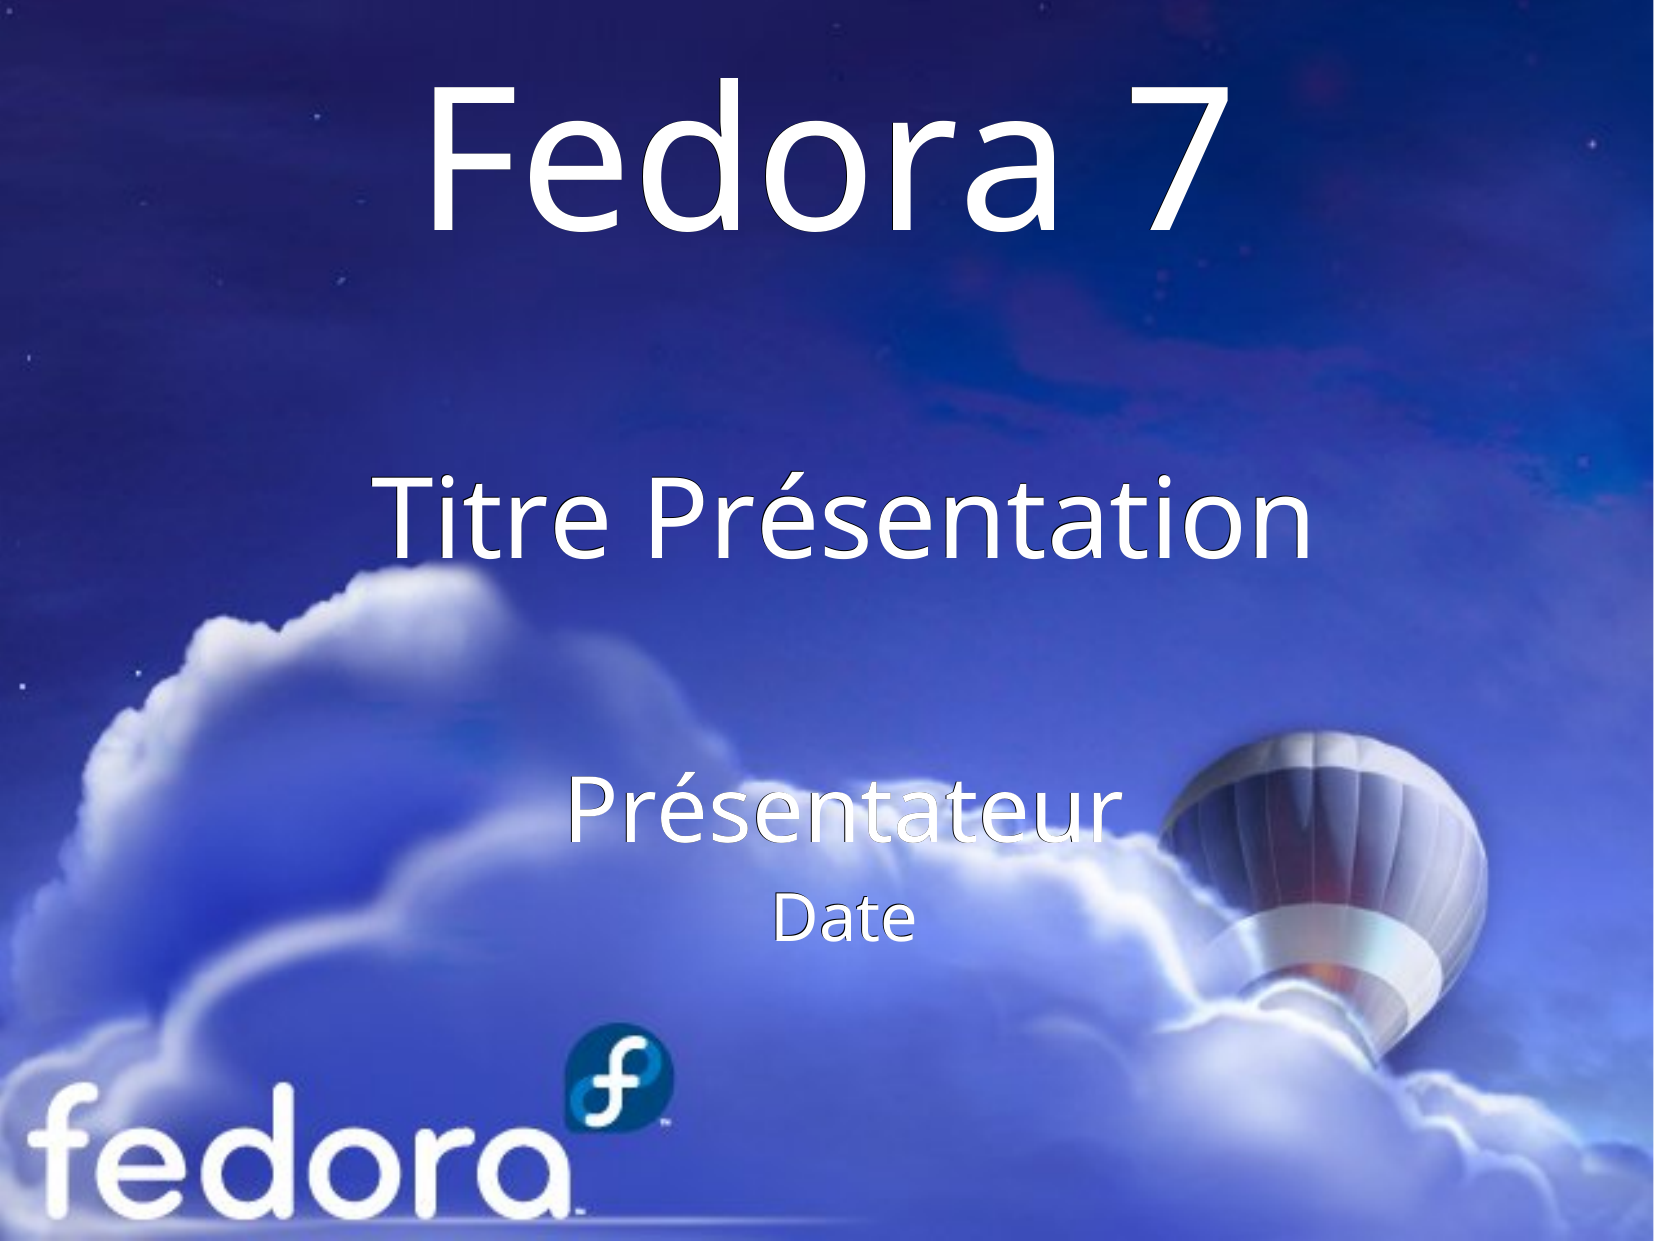

# Fedora 7
Titre Présentation
Présentateur
Date